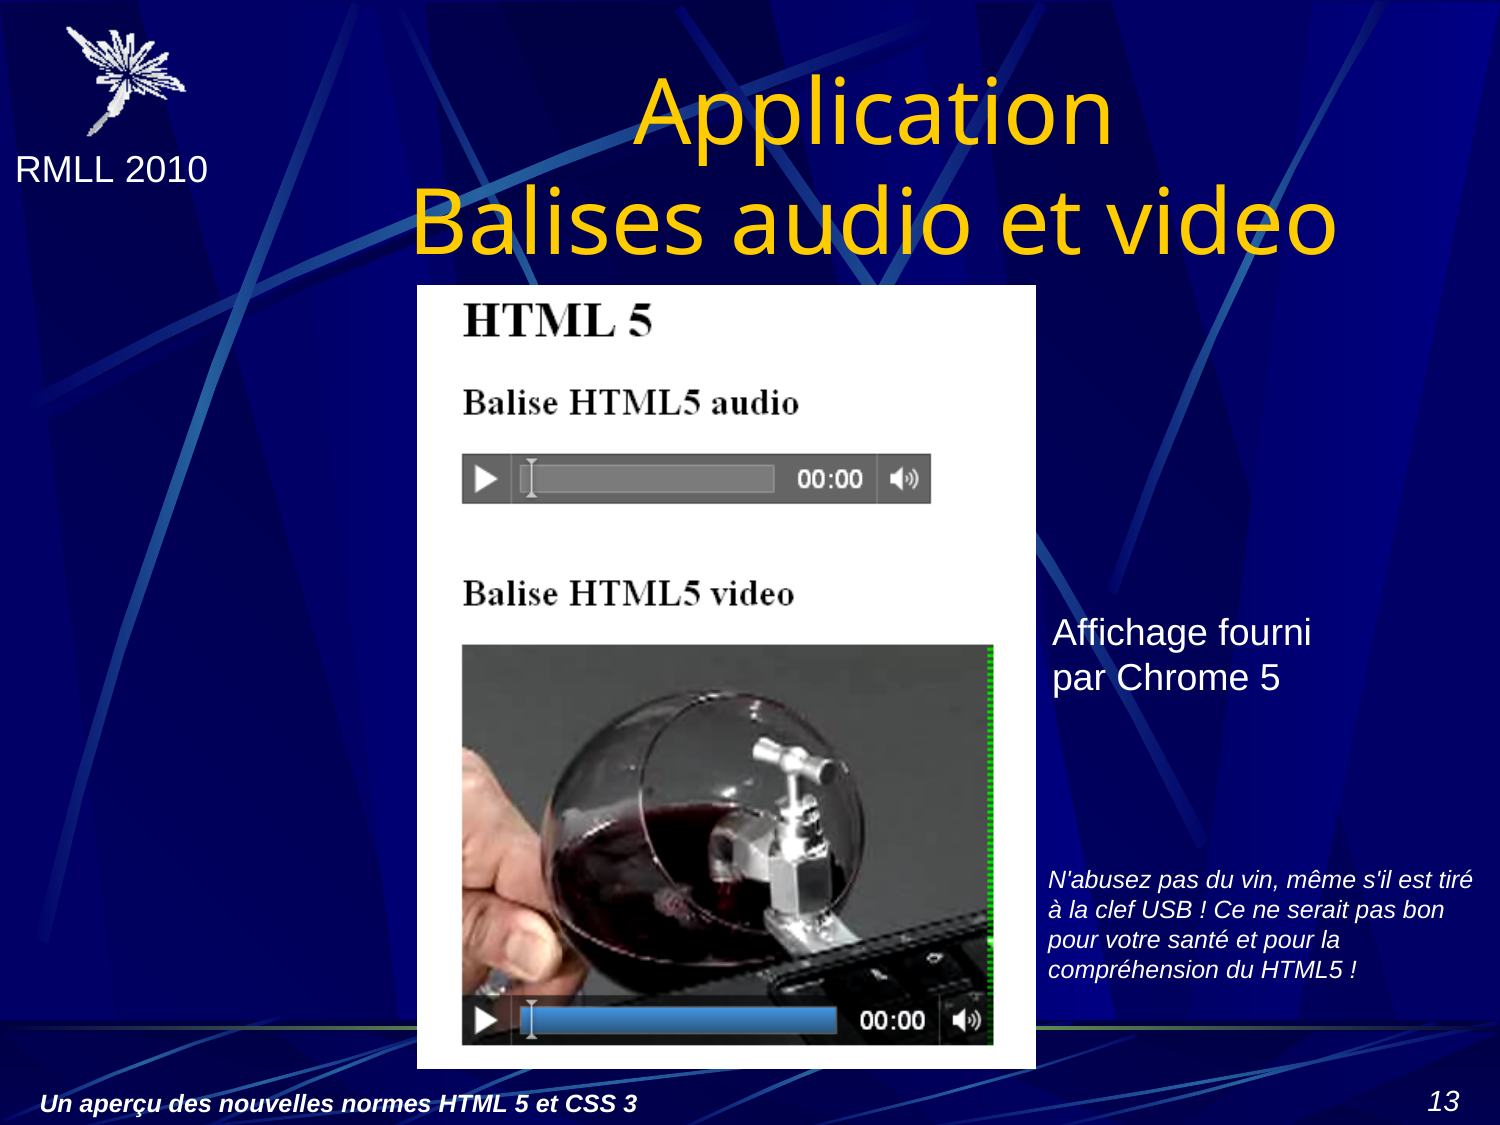

# Application Balises audio et video
Affichage fourni par Chrome 5
N'abusez pas du vin, même s'il est tiré à la clef USB ! Ce ne serait pas bon pour votre santé et pour la compréhension du HTML5 !